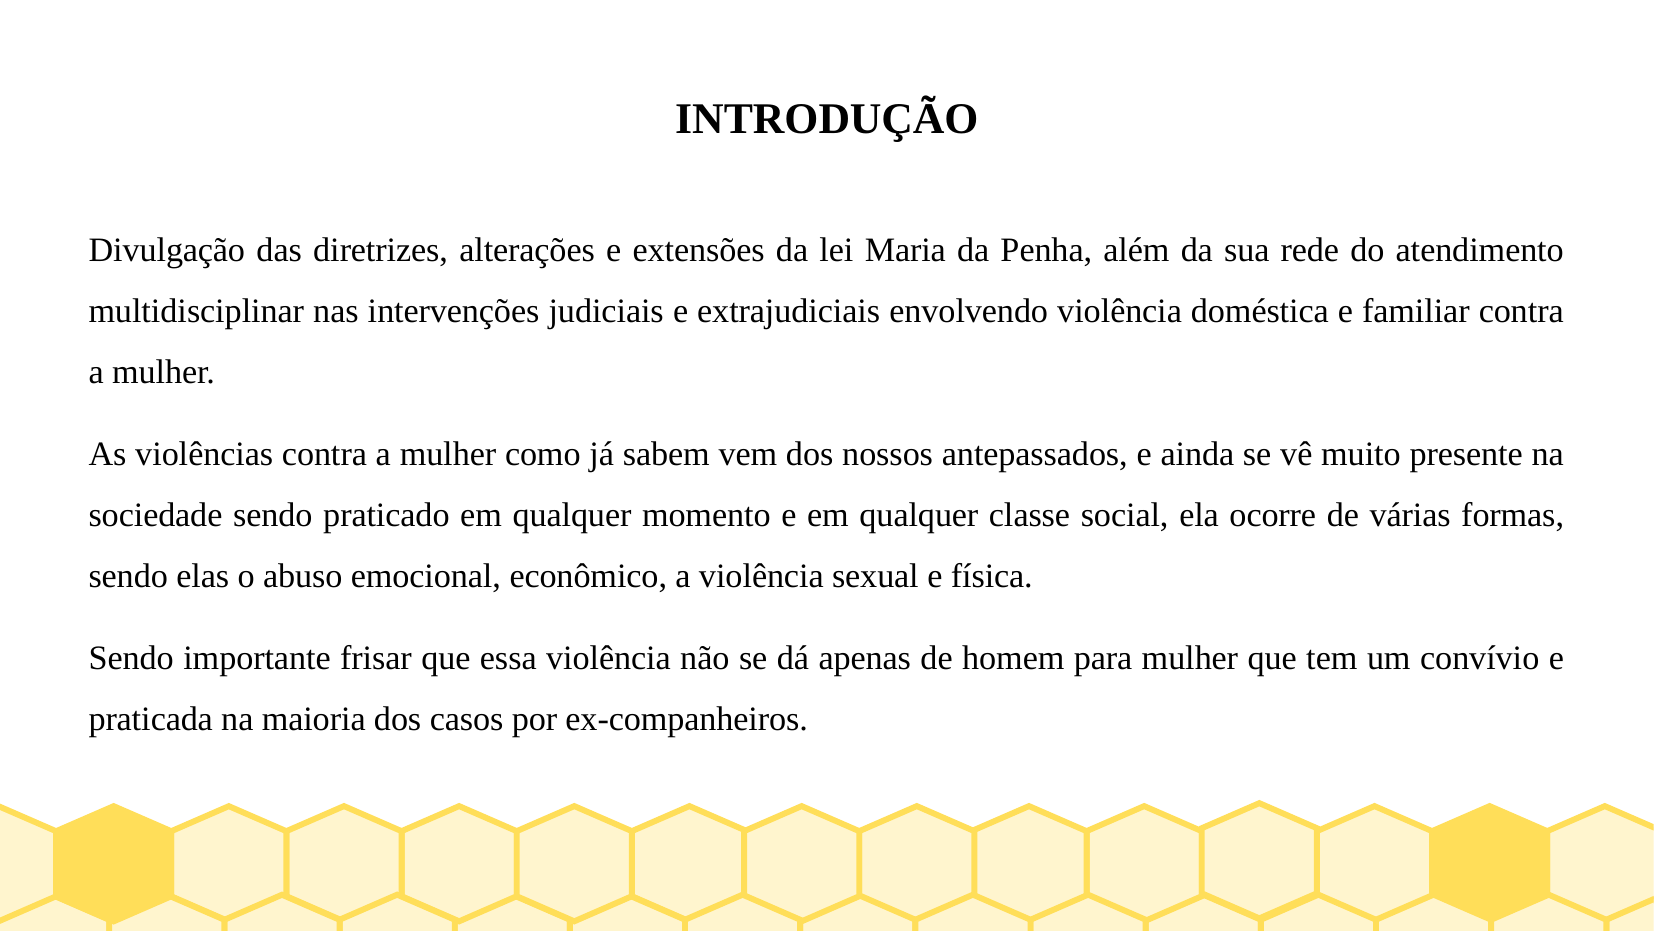

# INTRODUÇÃO
Divulgação das diretrizes, alterações e extensões da lei Maria da Penha, além da sua rede do atendimento multidisciplinar nas intervenções judiciais e extrajudiciais envolvendo violência doméstica e familiar contra a mulher.
As violências contra a mulher como já sabem vem dos nossos antepassados, e ainda se vê muito presente na sociedade sendo praticado em qualquer momento e em qualquer classe social, ela ocorre de várias formas, sendo elas o abuso emocional, econômico, a violência sexual e física.
Sendo importante frisar que essa violência não se dá apenas de homem para mulher que tem um convívio e praticada na maioria dos casos por ex-companheiros.